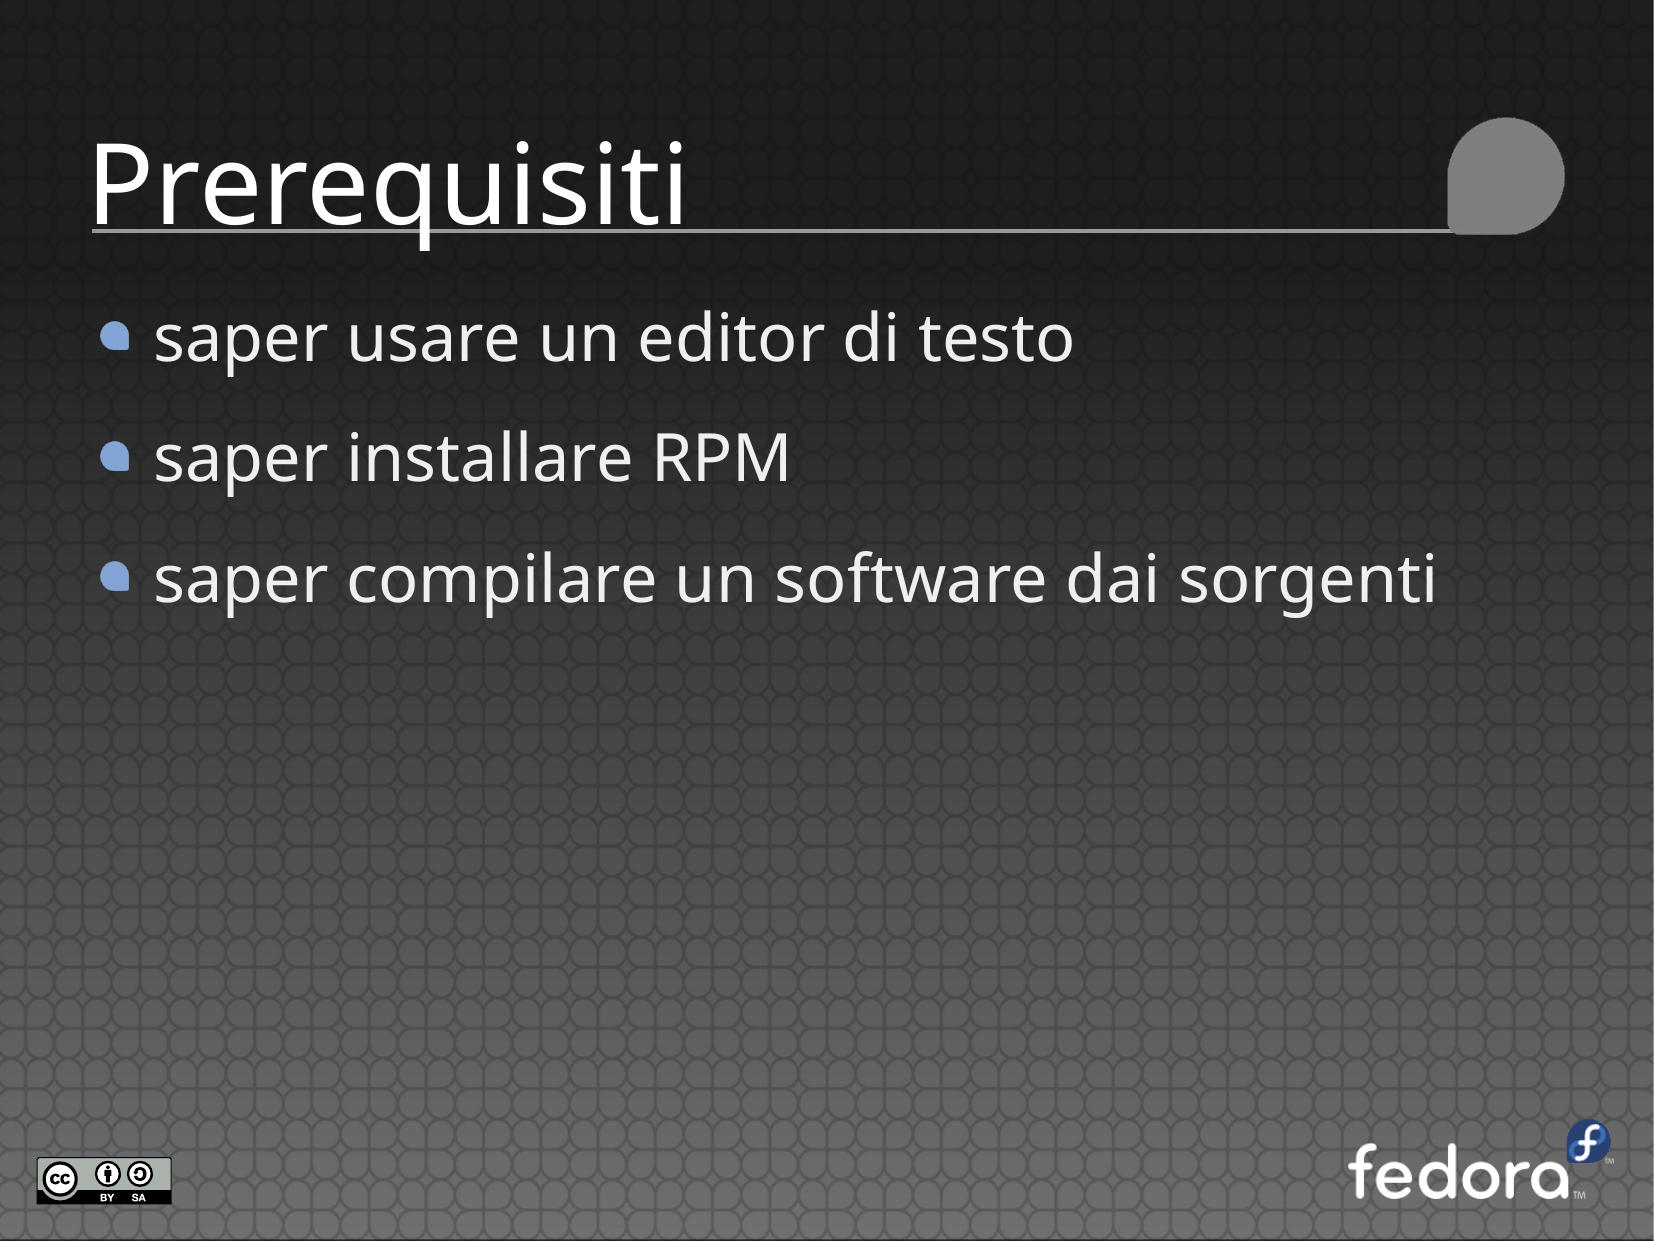

# Prerequisiti
saper usare un editor di testo
saper installare RPM
saper compilare un software dai sorgenti